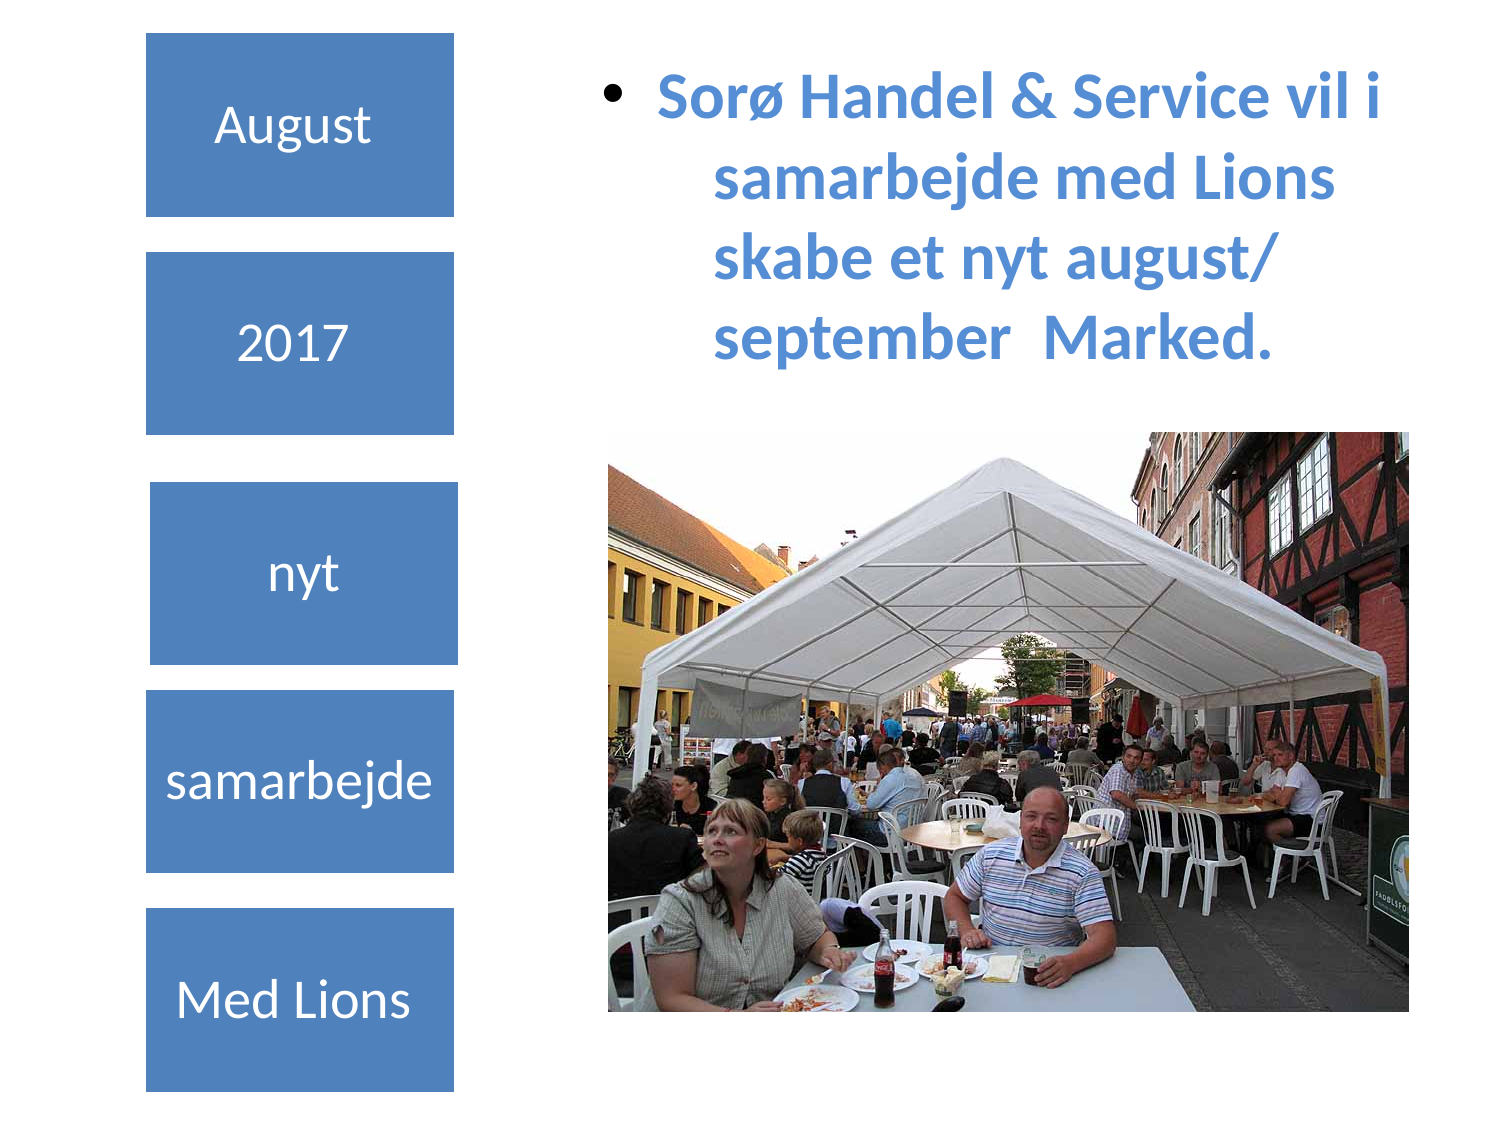

August
2017
nyt
samarbejde
Med Lions
Sorø Handel & Service vil i samarbejde med Lions skabe et nyt august/ september Marked.
#